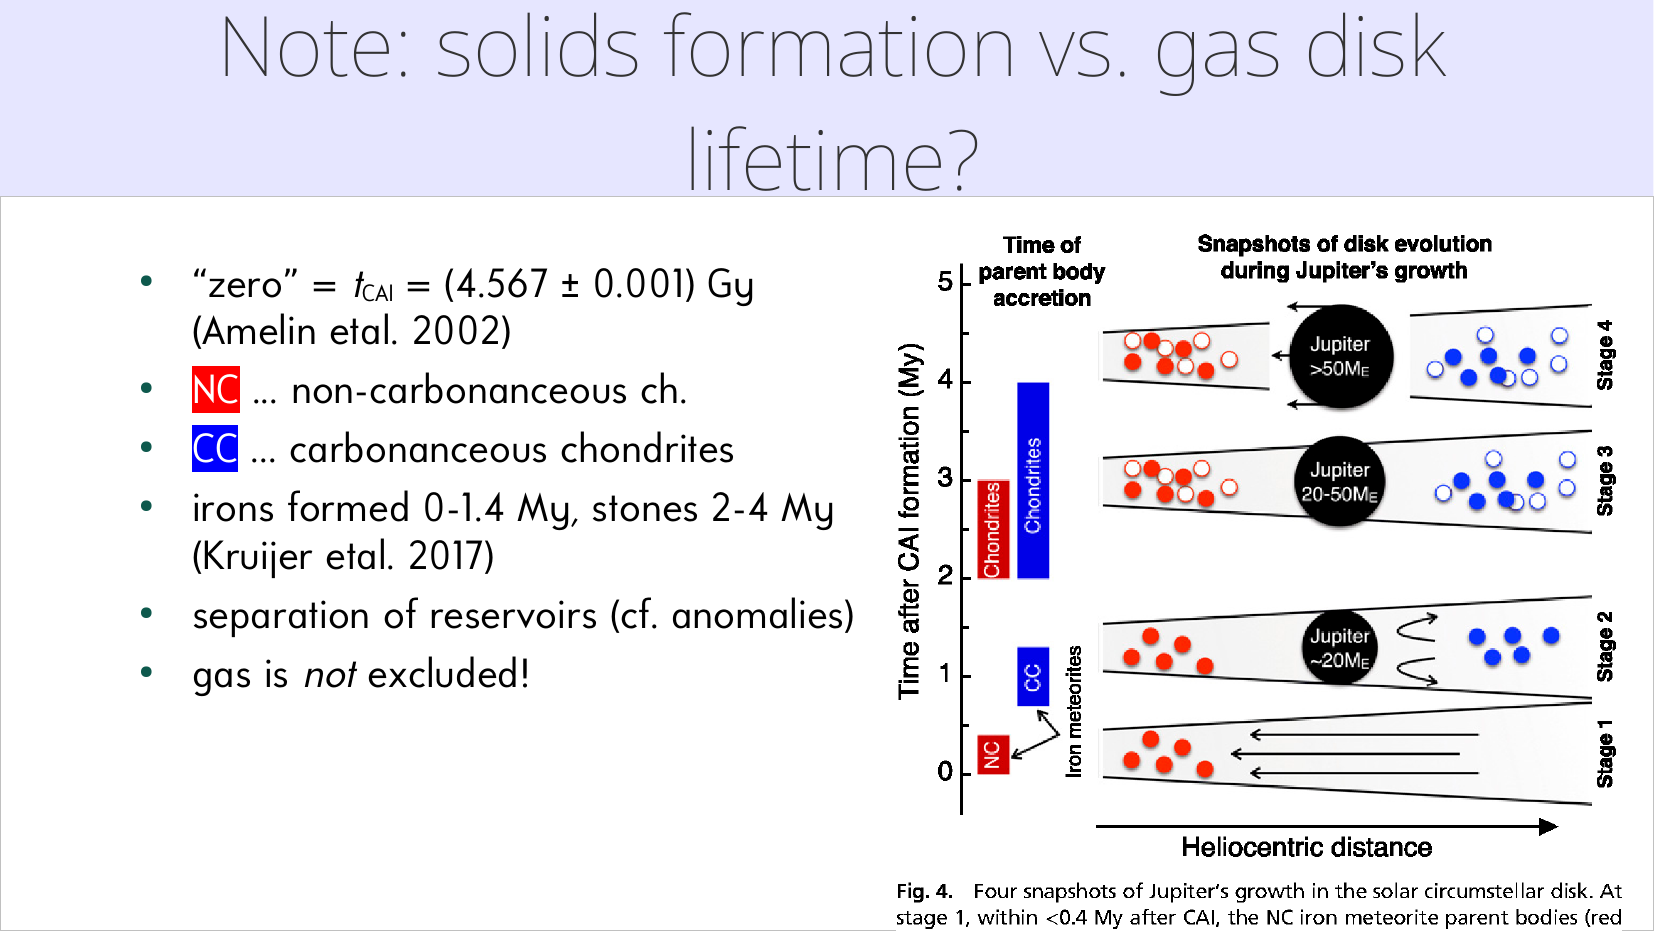

# Note: solids formation vs. gas disk lifetime?
“zero” = tCAI = (4.567 ± 0.001) Gy (Amelin etal. 2002)
NC ... non-carbonanceous ch.
CC ... carbonanceous chondrites
irons formed 0-1.4 My, stones 2-4 My (Kruijer etal. 2017)
separation of reservoirs (cf. anomalies)
gas is not excluded!